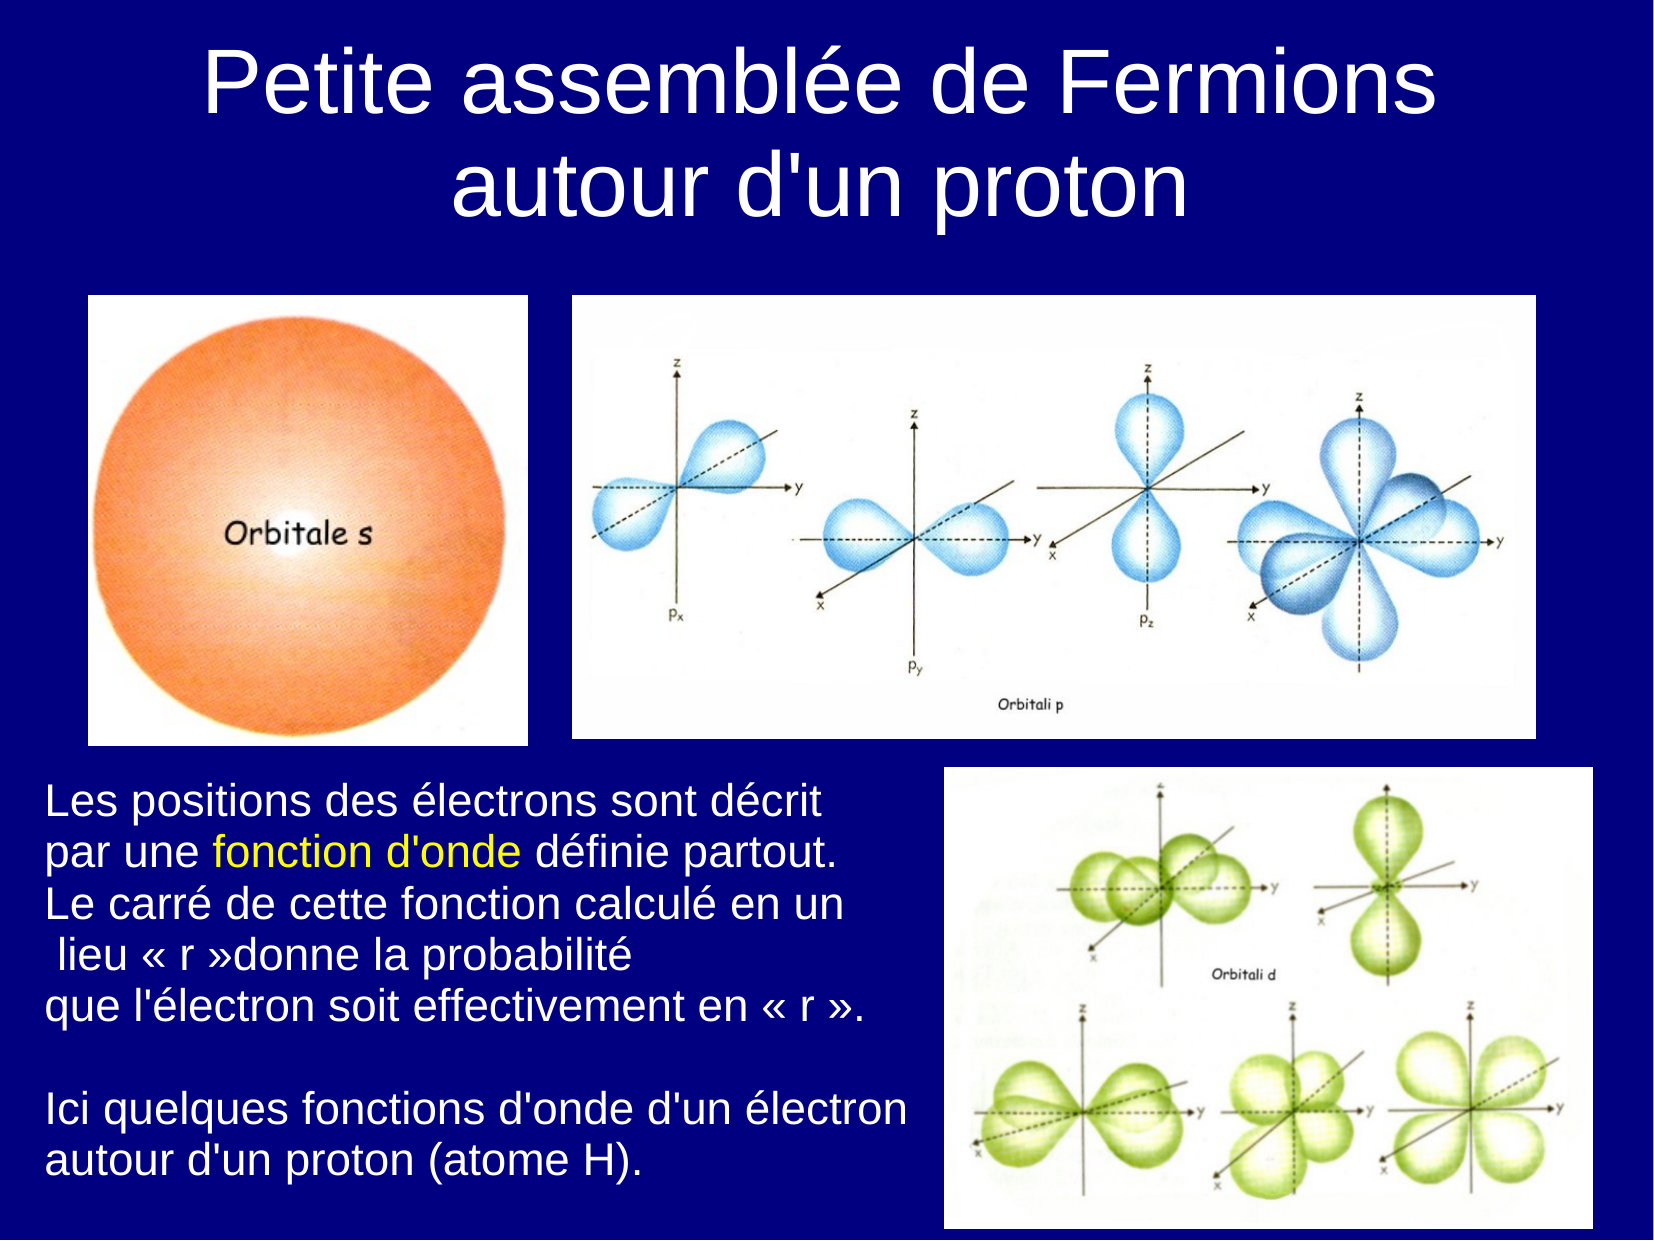

# Petite assemblée de Fermions autour d'un proton
Les positions des électrons sont décrit
par une fonction d'onde définie partout.
Le carré de cette fonction calculé en un
 lieu « r »donne la probabilité
que l'électron soit effectivement en « r ».
Ici quelques fonctions d'onde d'un électron
autour d'un proton (atome H).